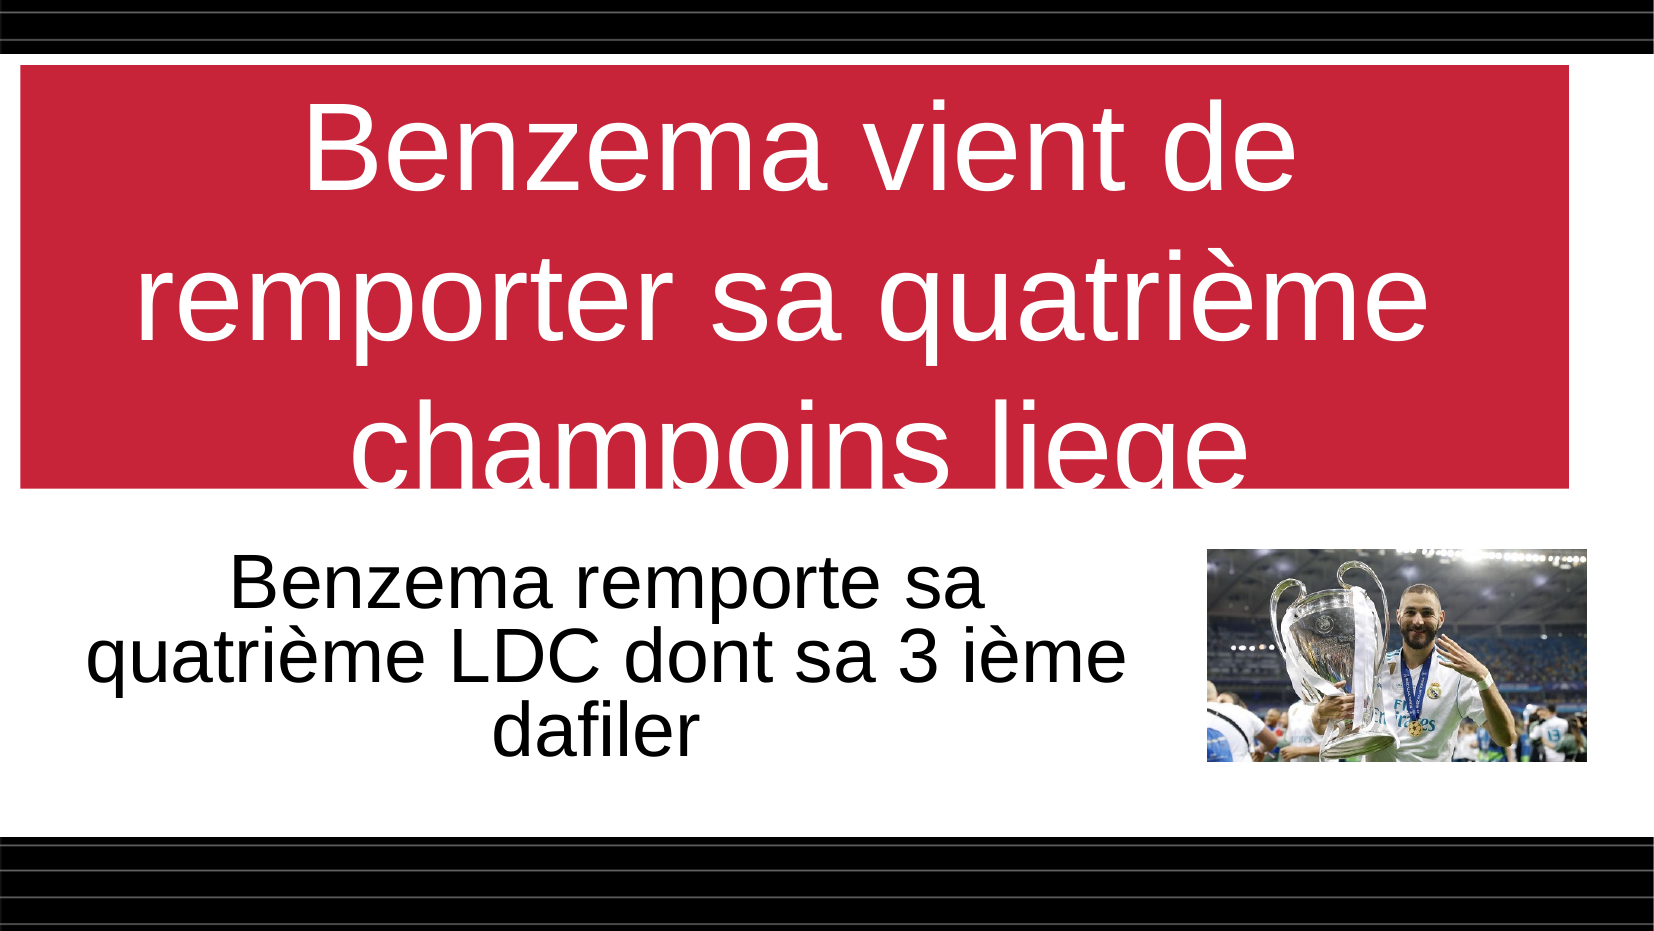

# Benzema vient de remporter sa quatrième champoins liege
Benzema remporte sa quatrième LDC dont sa 3 ième dafiler